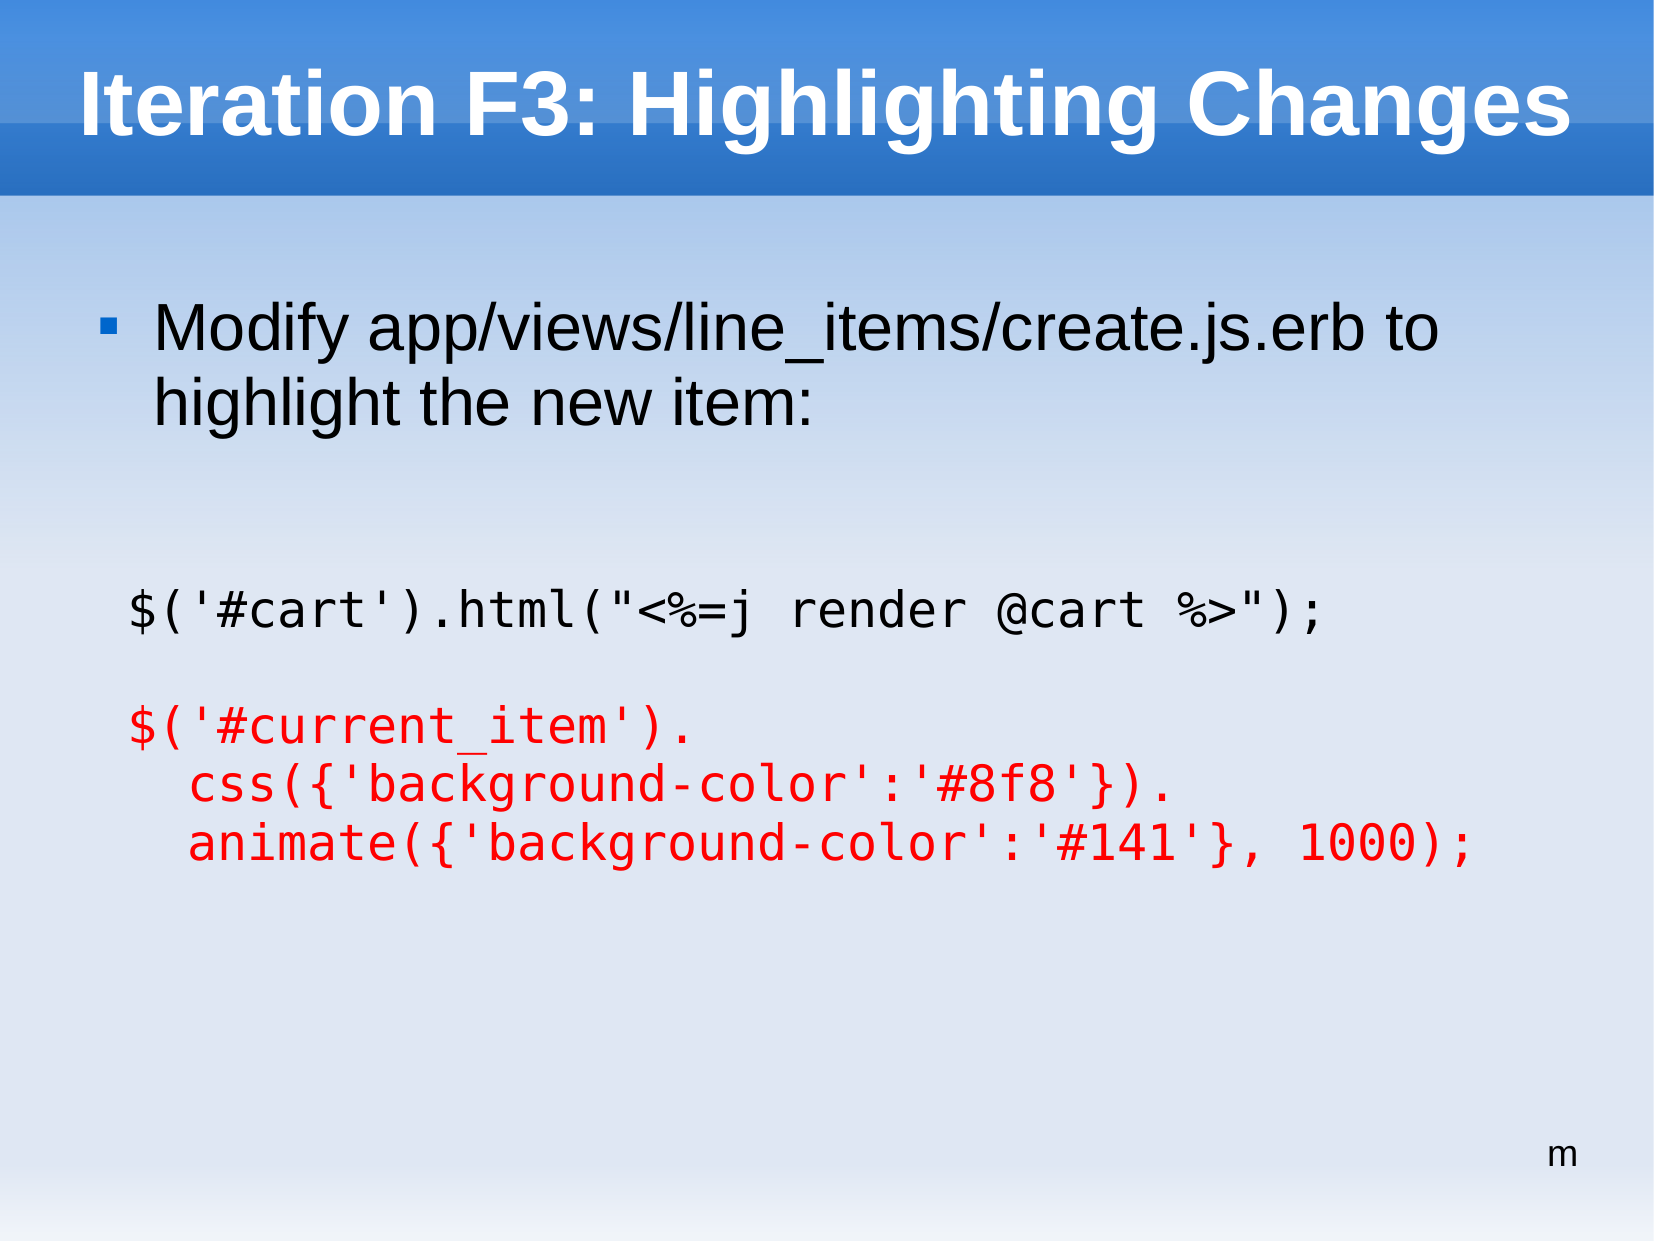

Iteration F3: Highlighting Changes
# Modify app/views/line_items/create.js.erb to highlight the new item:
$('#cart').html("<%=j render @cart %>");
$('#current_item').
 css({'background-color':'#8f8'}).
 animate({'background-color':'#141'}, 1000);
m